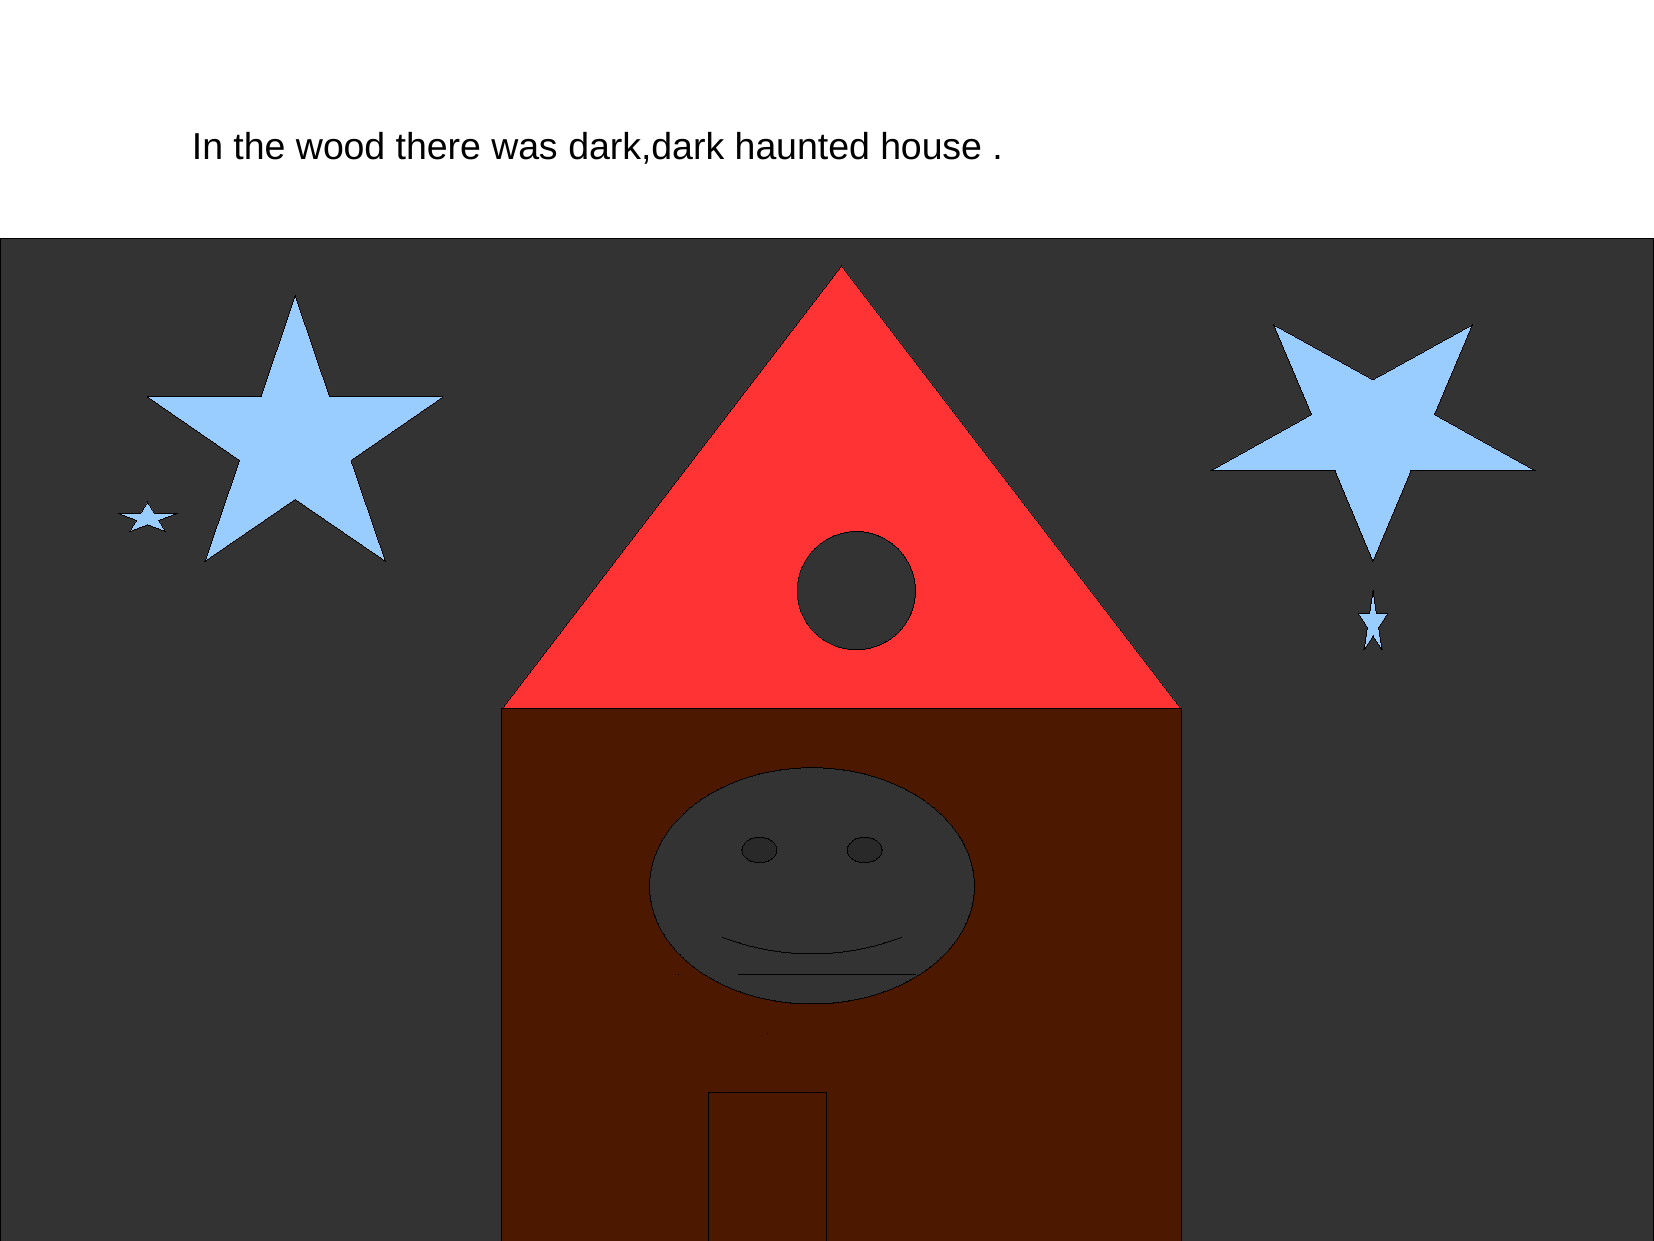

In the wood there was dark,dark haunted house .